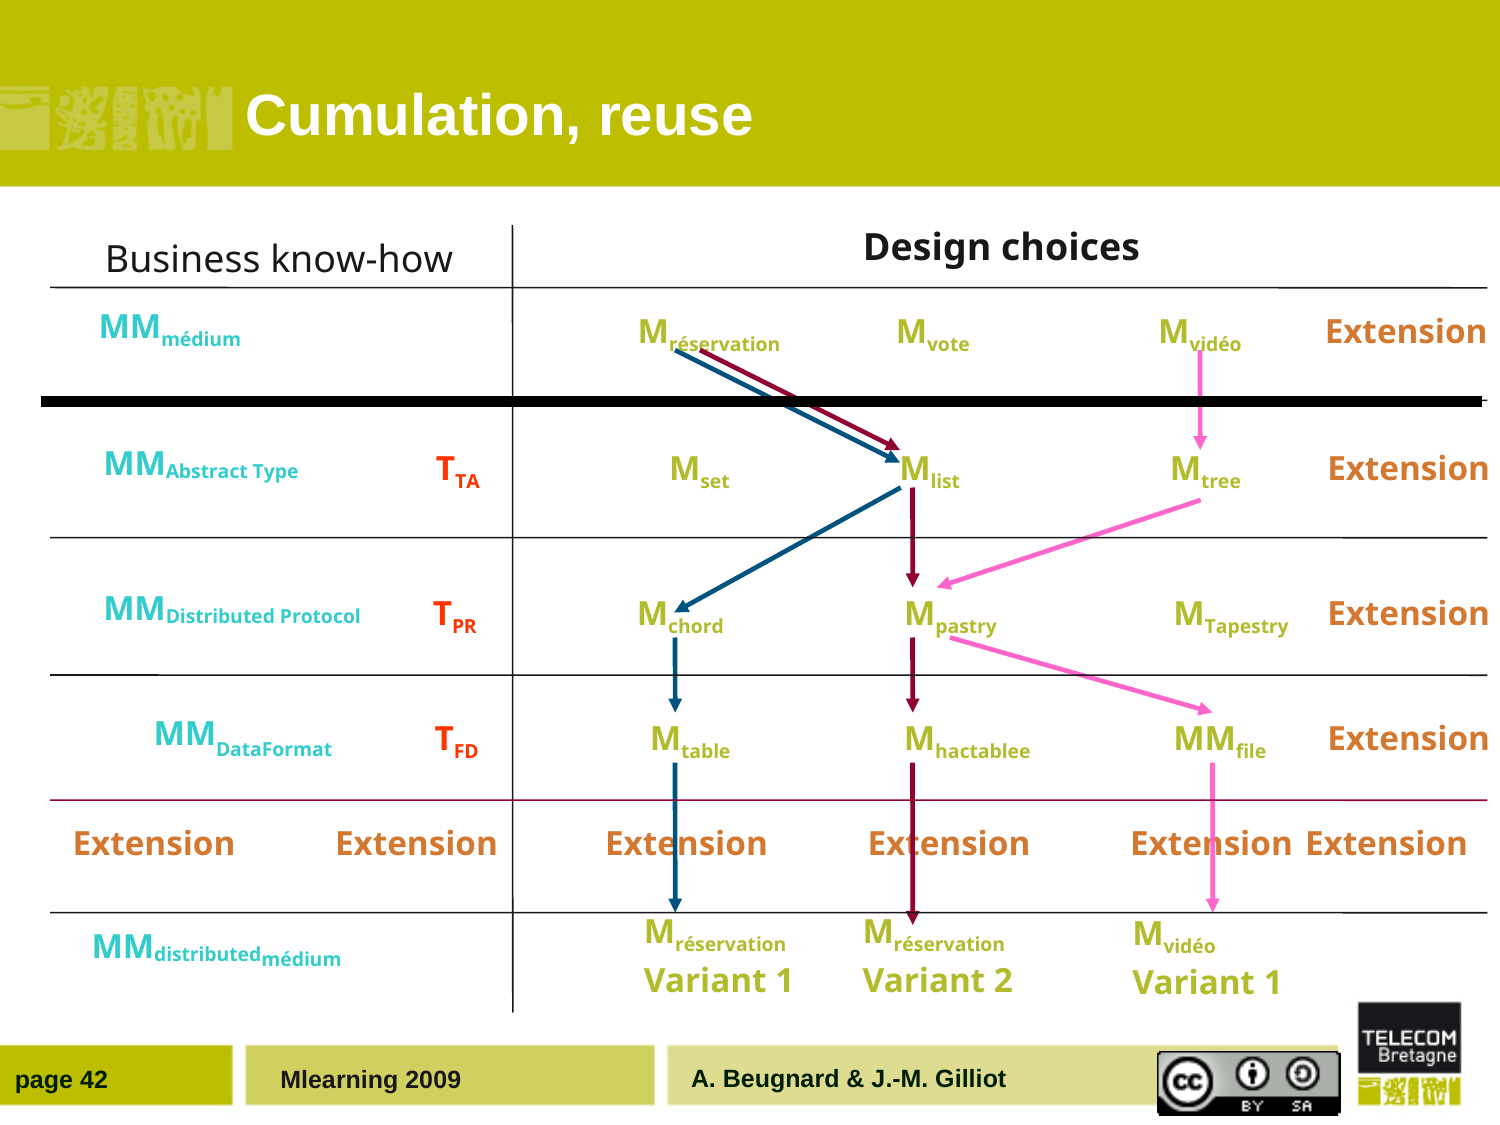

# Cumulation, reuse
Design choices
Business know-how
MMmédium
MMAbstract Type
MMDistributed Protocol
MMDataFormat
MMdistributedmédium
Mréservation
Mvote
Mvidéo
Extension
Extension
Extension
Extension
Mréservation
Variant 1
Mréservation
Variant 2
Mvidéo
Variant 1
TTA
TPR
TFD
Mset
Mlist
Mtree
Mchord
Mpastry
MTapestry
Mtable
Mhactablee
MMfile
Extension
Extension
Extension
Extension
Extension
Extension
42